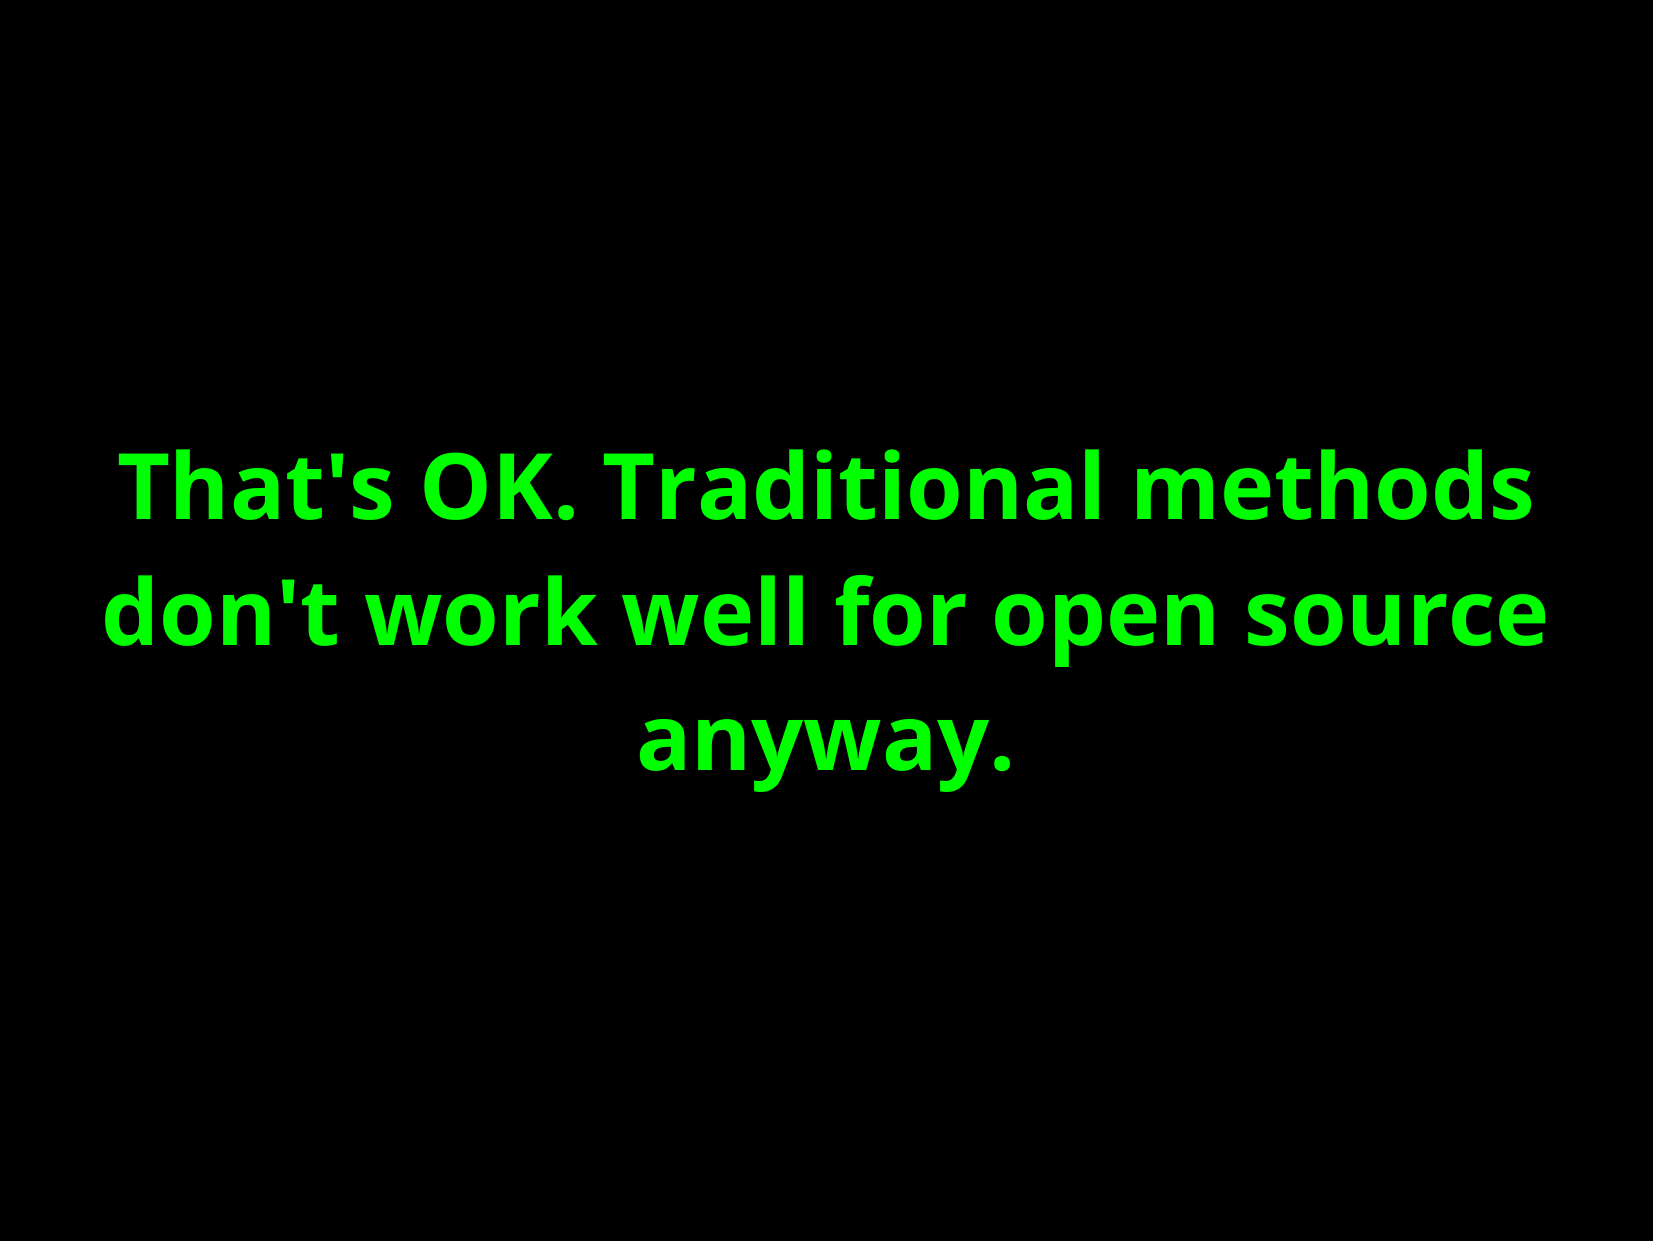

# That's OK. Traditional methods don't work well for open source anyway.